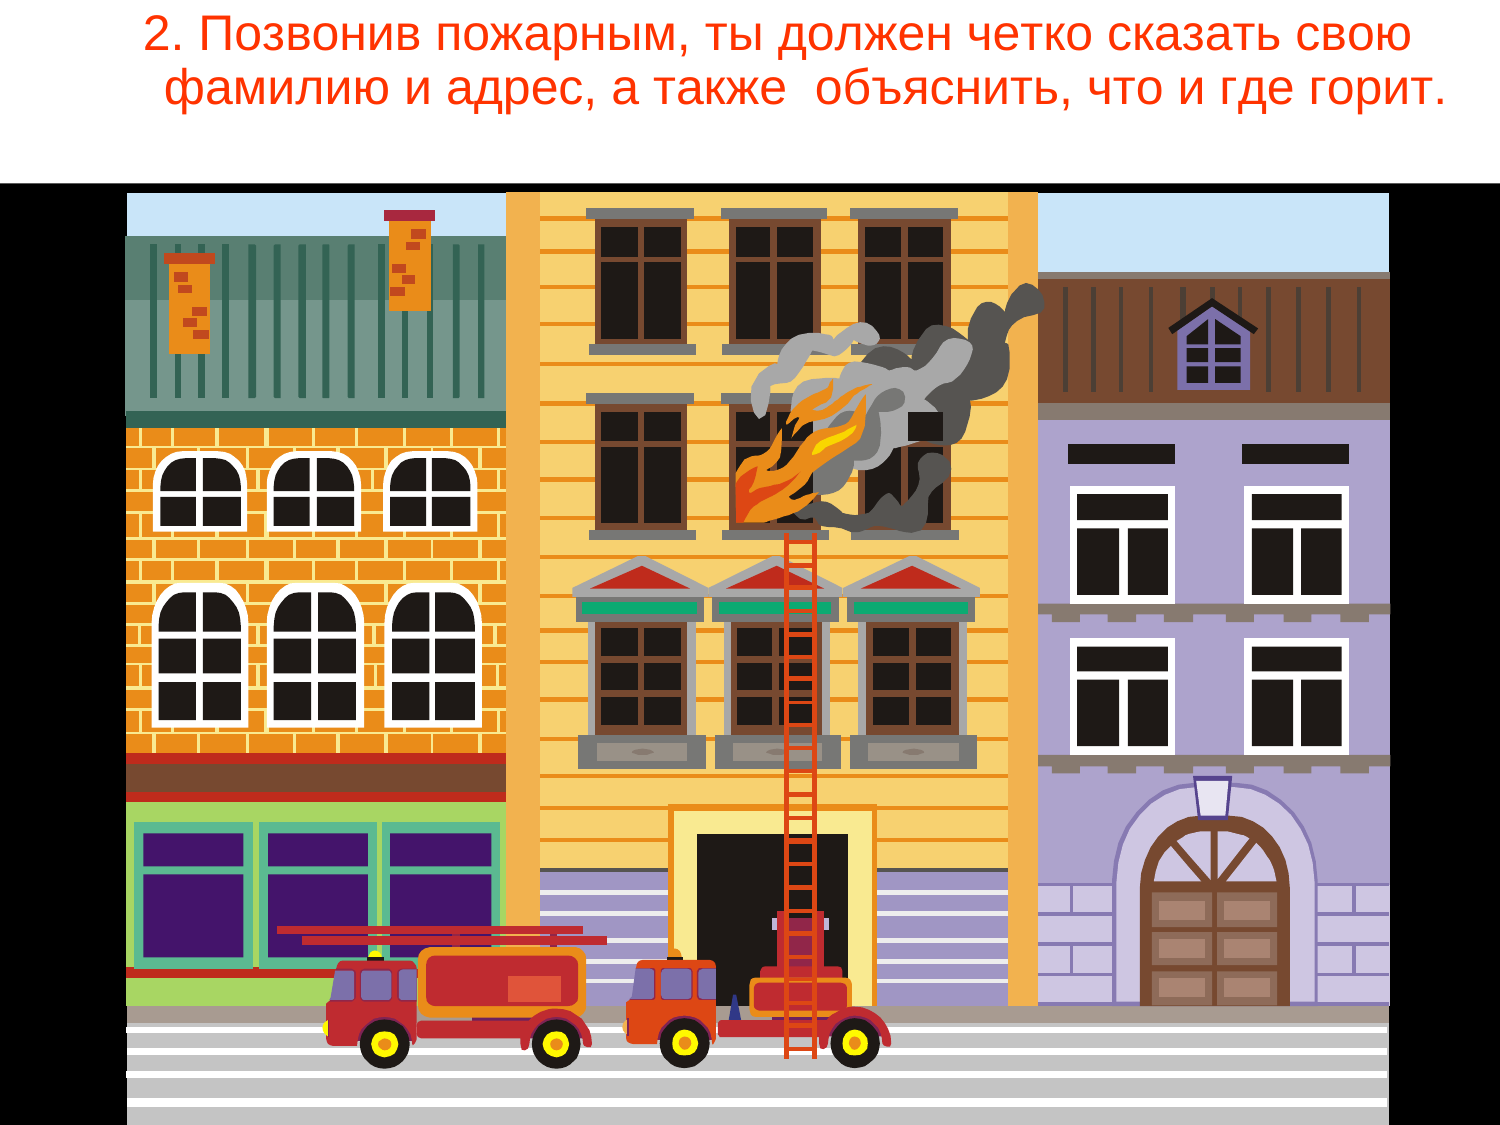

# 2. Позвонив пожарным, ты должен четко сказать свою фамилию и адрес, а также объяснить, что и где горит.
2. Позвонив пожарным, ты должен четко сказать свою фамилию и адрес, а также объяснить, что и где горит.